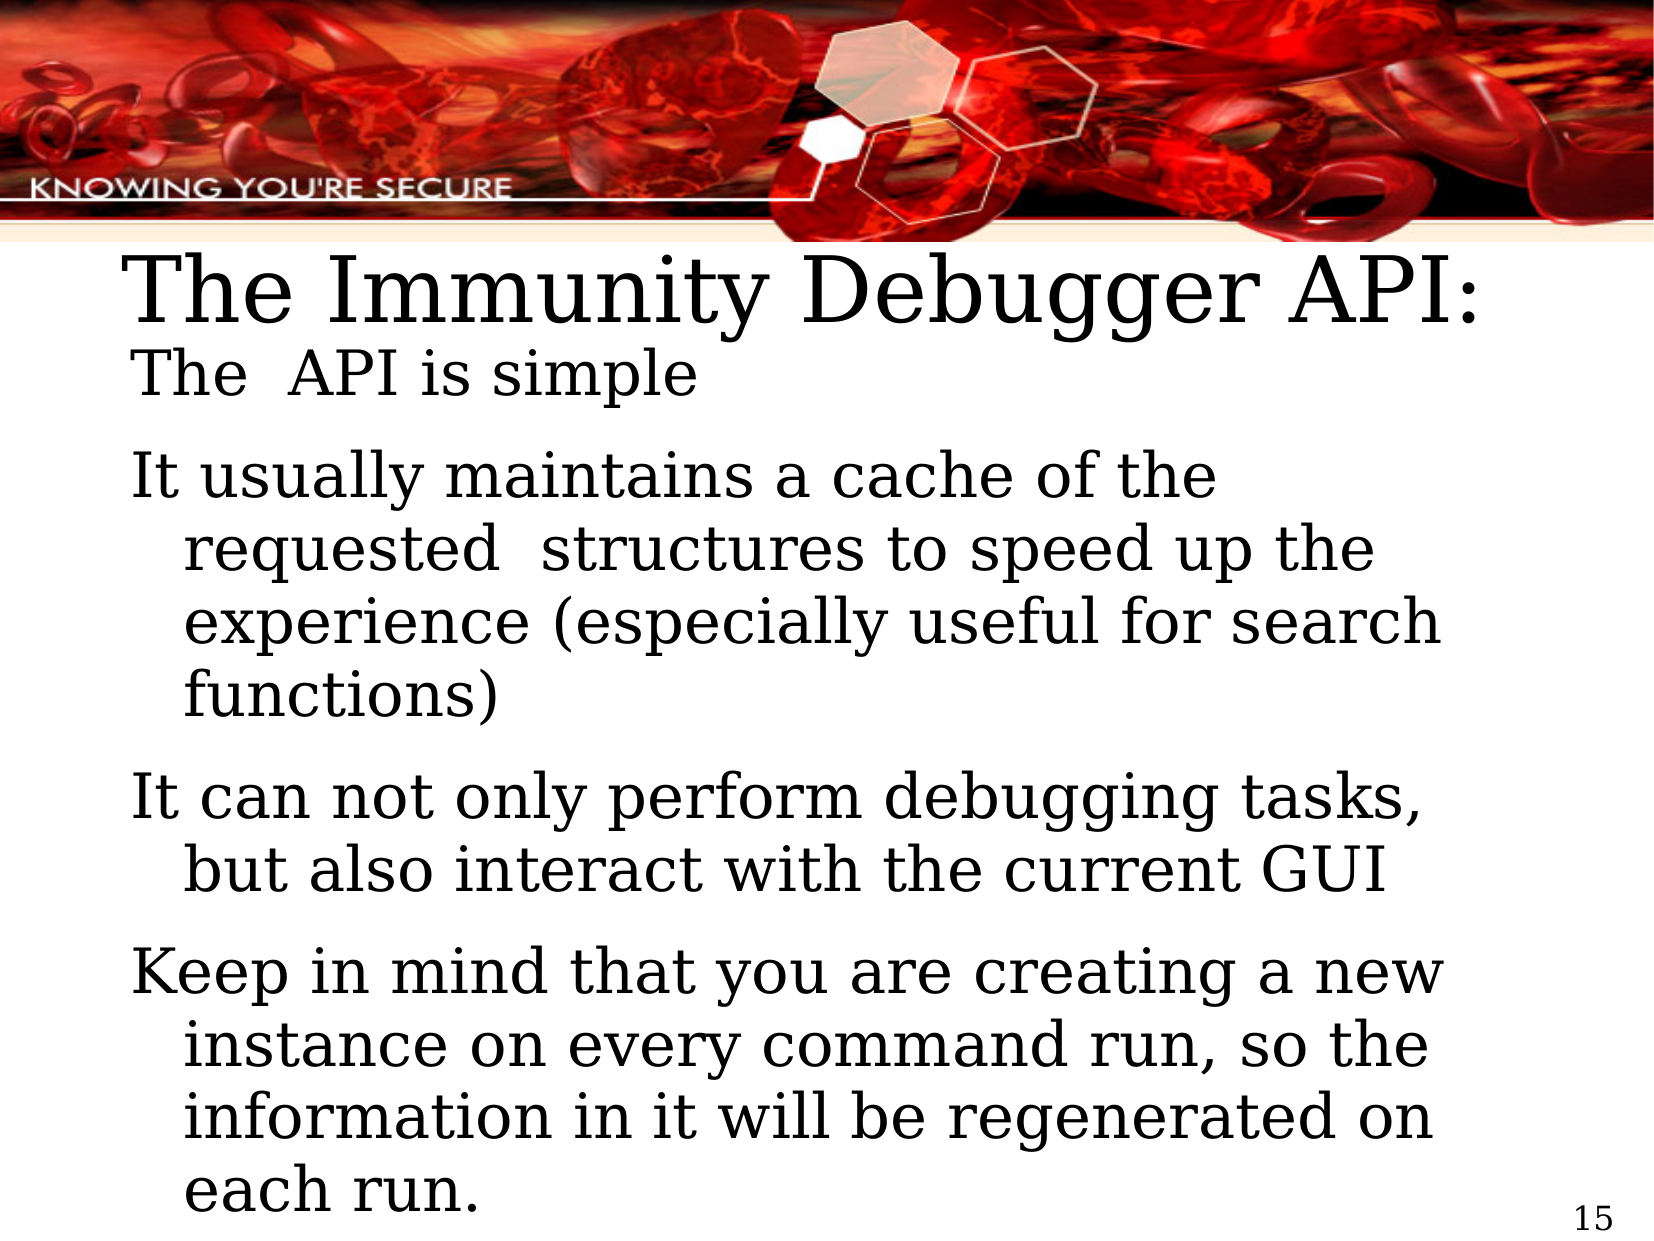

# The Immunity Debugger API:
The API is simple
It usually maintains a cache of the requested structures to speed up the experience (especially useful for search functions)
It can not only perform debugging tasks, but also interact with the current GUI
Keep in mind that you are creating a new instance on every command run, so the information in it will be regenerated on each run.